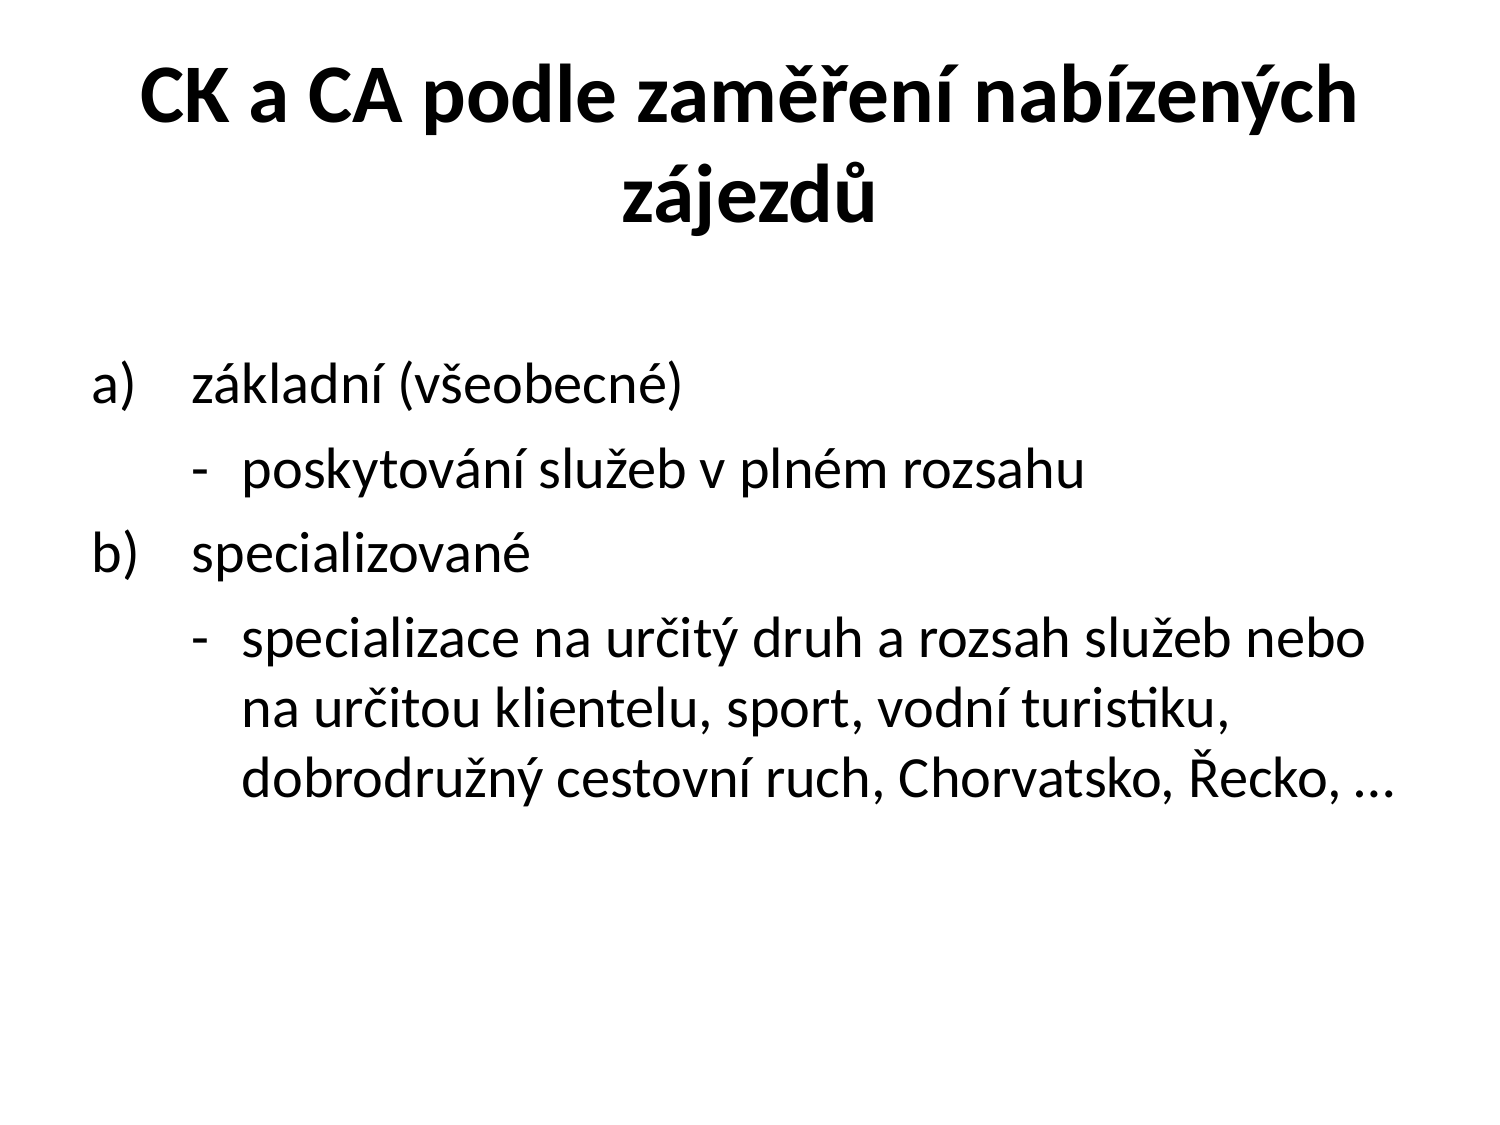

# CK a CA podle zaměření nabízených zájezdů
základní (všeobecné)
	-	poskytování služeb v plném rozsahu
b)	specializované
	-	specializace na určitý druh a rozsah služeb nebo 	na určitou klientelu, sport, vodní turistiku,
	dobrodružný cestovní ruch, Chorvatsko, Řecko, …